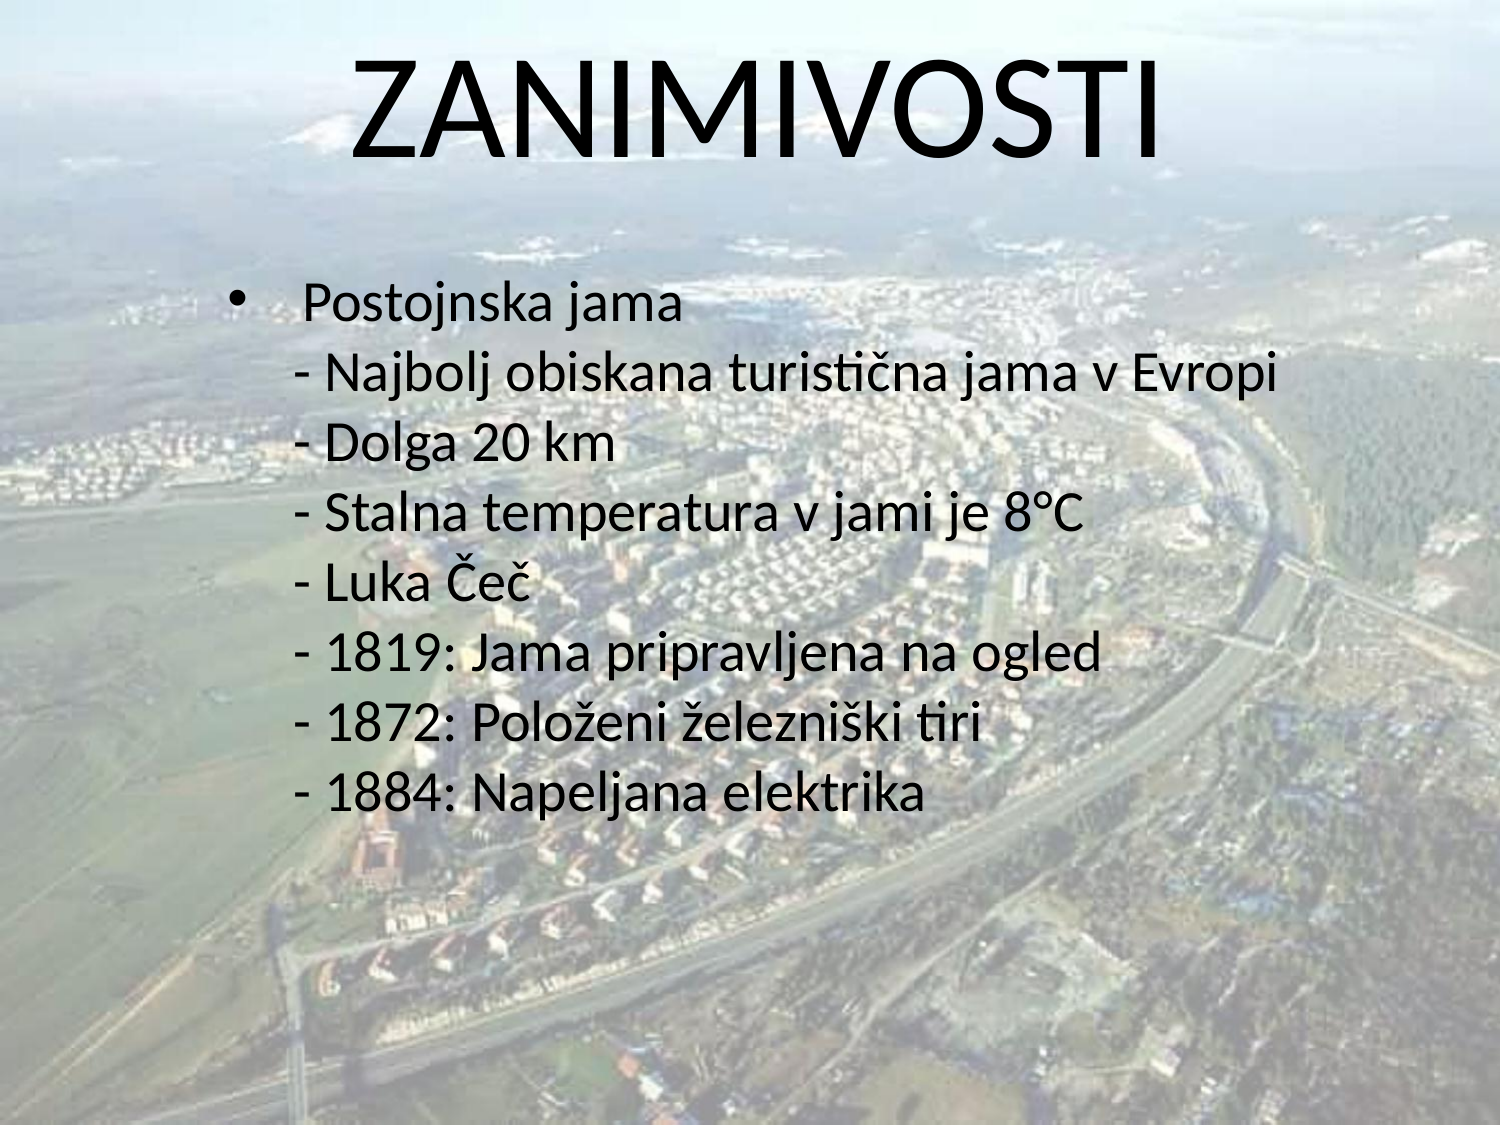

ZANIMIVOSTI
Postojnska jama
 - Najbolj obiskana turistična jama v Evropi
 - Dolga 20 km
 - Stalna temperatura v jami je 8°C
 - Luka Čeč
 - 1819: Jama pripravljena na ogled
 - 1872: Položeni železniški tiri
 - 1884: Napeljana elektrika